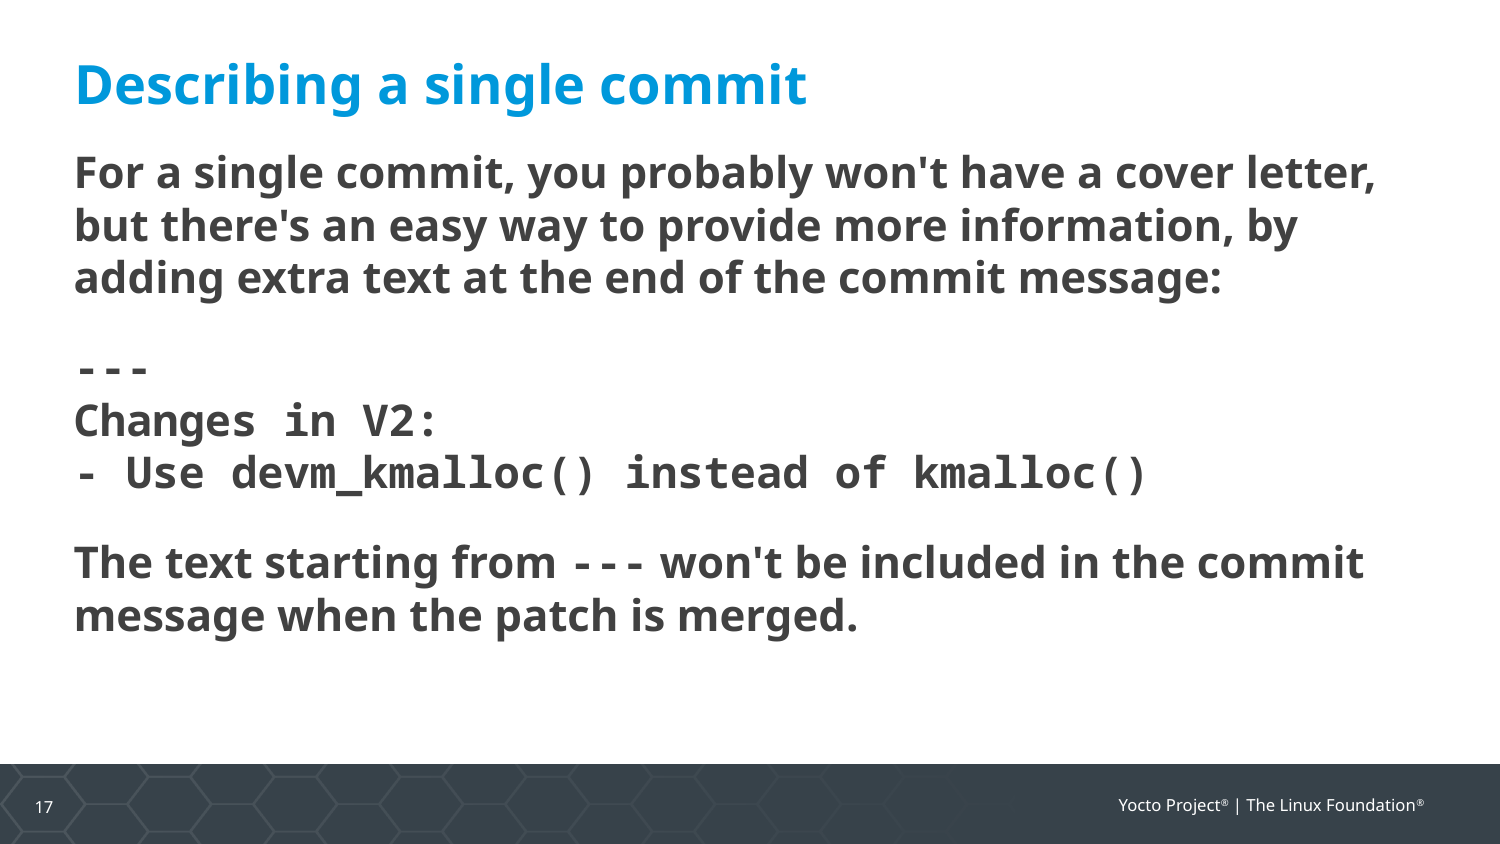

# Describing a single commit
For a single commit, you probably won't have a cover letter, but there's an easy way to provide more information, by adding extra text at the end of the commit message:
---
Changes in V2:
- Use devm_kmalloc() instead of kmalloc()
The text starting from --- won't be included in the commit message when the patch is merged.